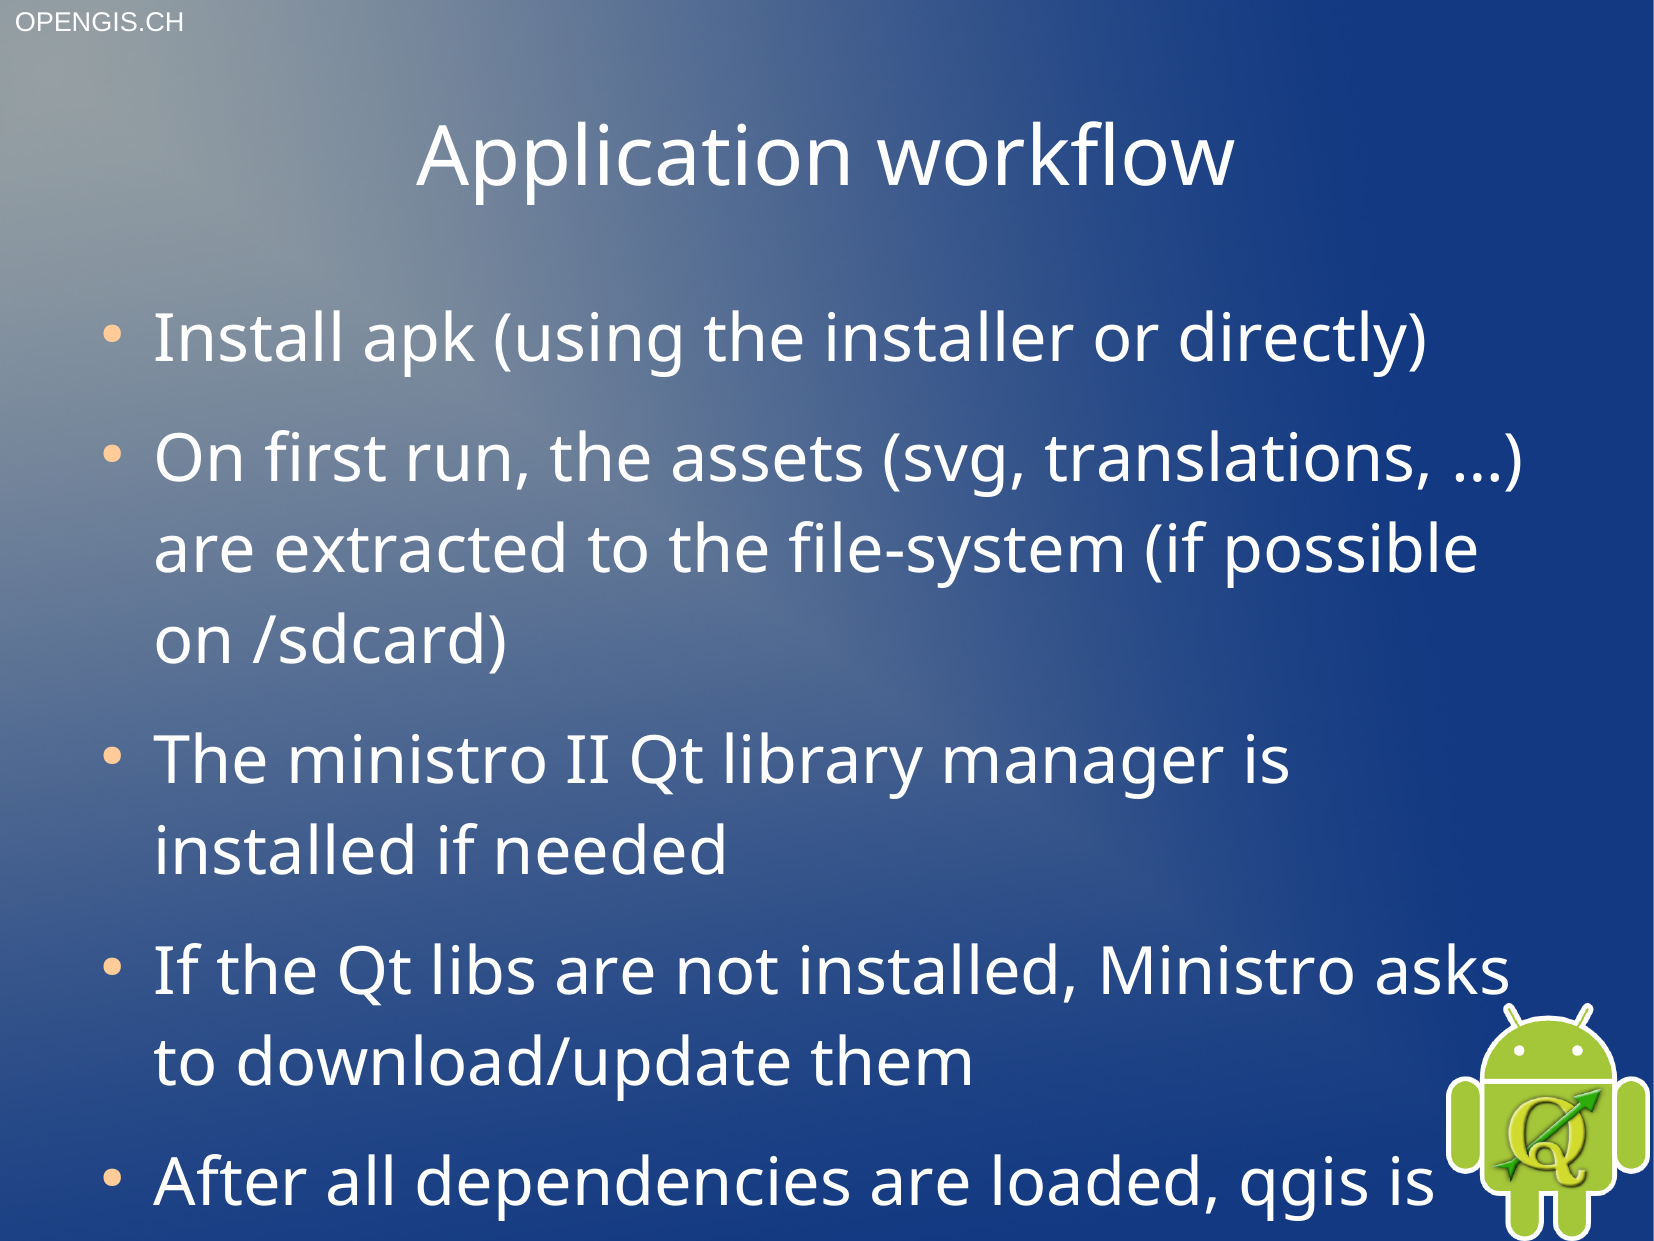

# Application workflow
Install apk (using the installer or directly)
On first run, the assets (svg, translations, …) are extracted to the file-system (if possible on /sdcard)
The ministro II Qt library manager is installed if needed
If the Qt libs are not installed, Ministro asks to download/update them
After all dependencies are loaded, qgis is started